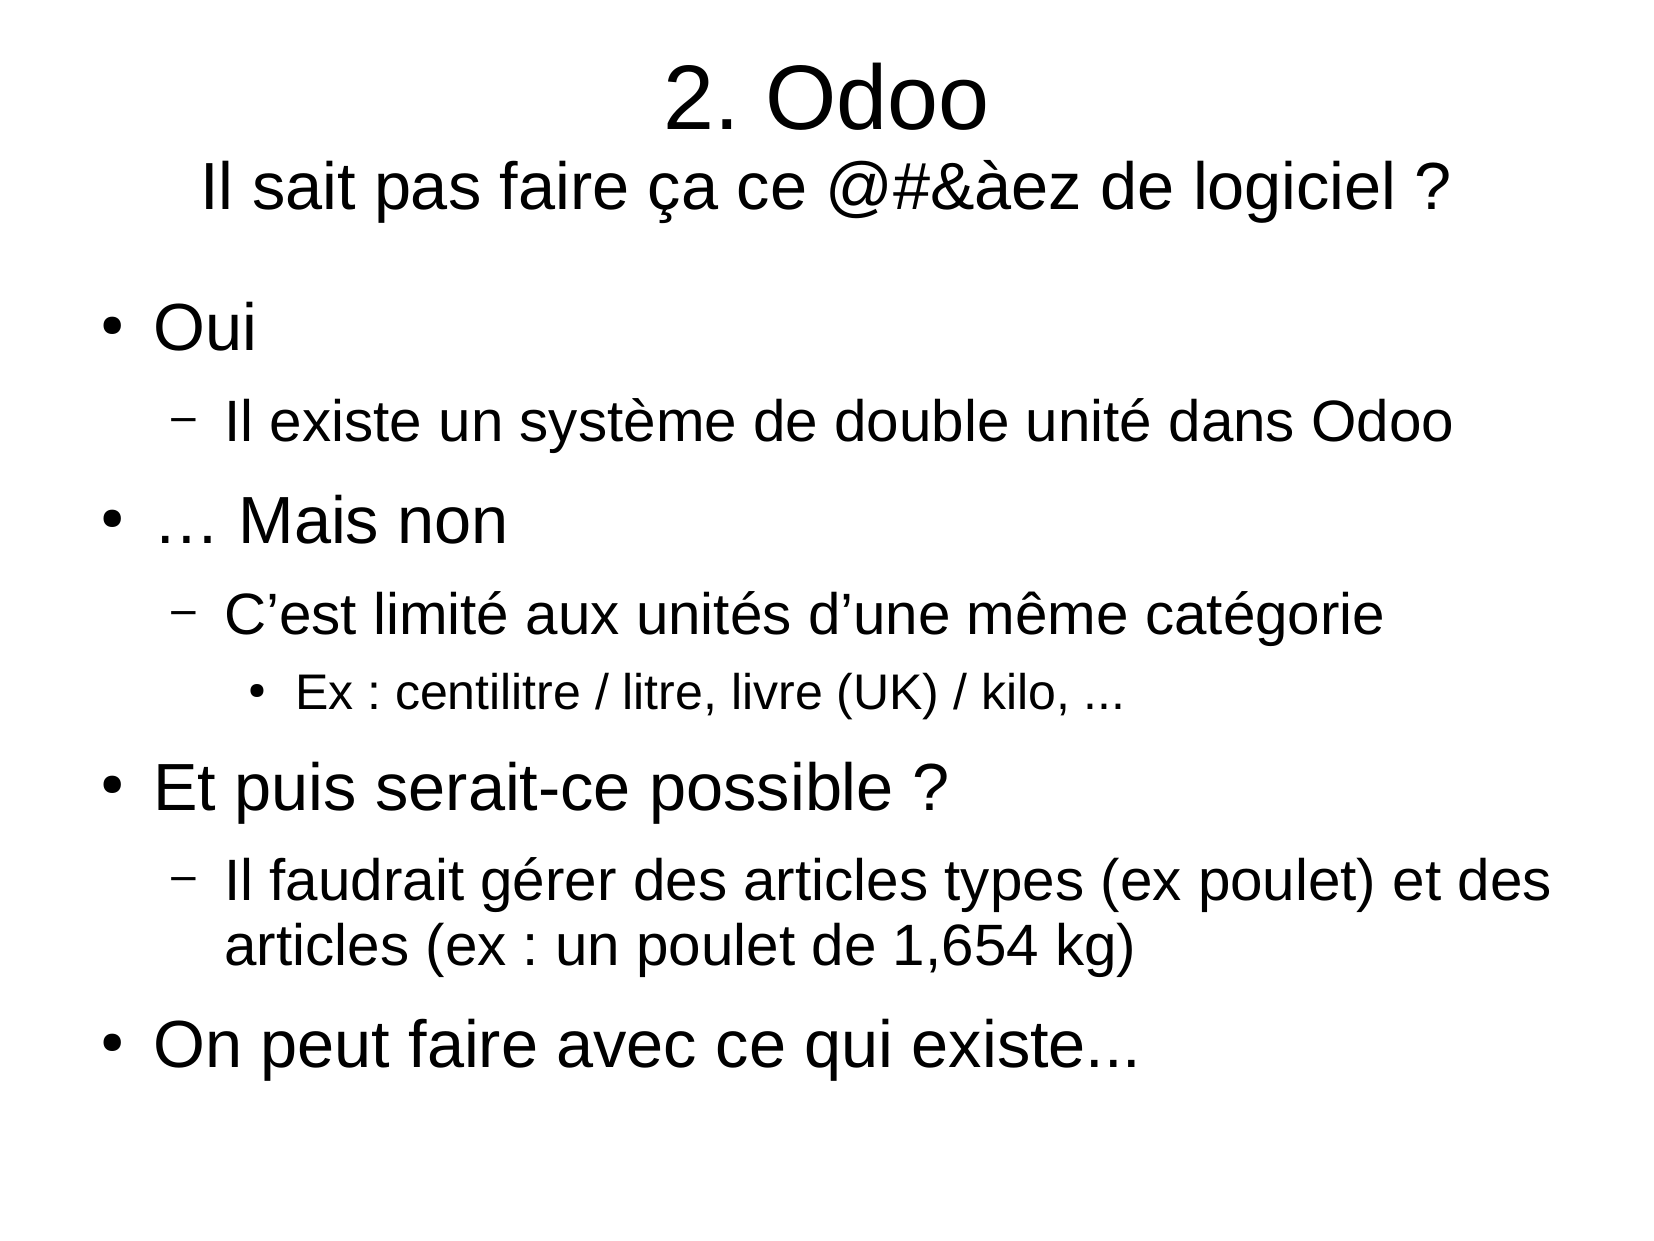

# 2. Odoo Il sait pas faire ça ce @#&àez de logiciel ?
Oui
Il existe un système de double unité dans Odoo
… Mais non
C’est limité aux unités d’une même catégorie
Ex : centilitre / litre, livre (UK) / kilo, ...
Et puis serait-ce possible ?
Il faudrait gérer des articles types (ex poulet) et des articles (ex : un poulet de 1,654 kg)
On peut faire avec ce qui existe...